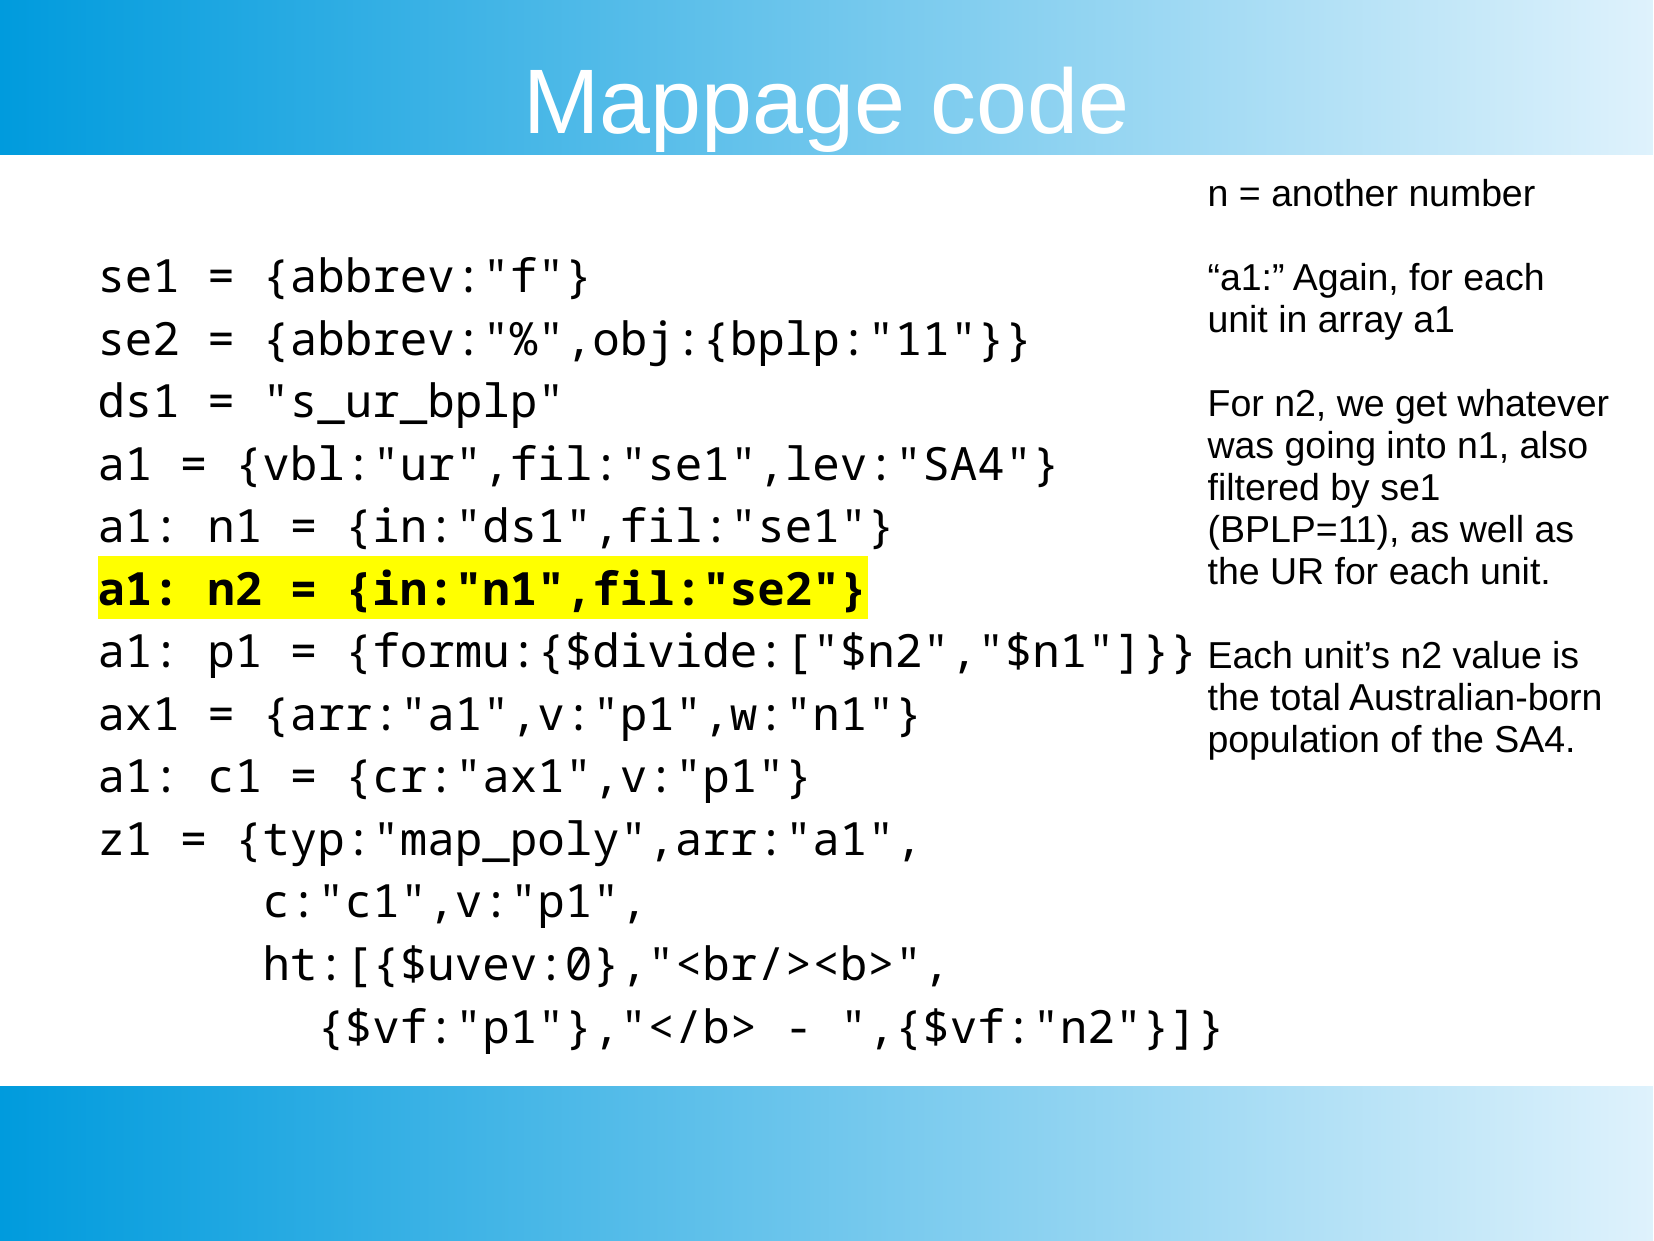

# Mappage code
n = another number
“a1:” Again, for each unit in array a1
For n2, we get whatever was going into n1, also filtered by se1 (BPLP=11), as well as the UR for each unit.
Each unit’s n2 value is the total Australian-born population of the SA4.
se1 = {abbrev:"f"}
se2 = {abbrev:"%",obj:{bplp:"11"}}
ds1 = "s_ur_bplp"
a1 = {vbl:"ur",fil:"se1",lev:"SA4"}
a1: n1 = {in:"ds1",fil:"se1"}
a1: n2 = {in:"n1",fil:"se2"}
a1: p1 = {formu:{$divide:["$n2","$n1"]}}
ax1 = {arr:"a1",v:"p1",w:"n1"}
a1: c1 = {cr:"ax1",v:"p1"}
z1 = {typ:"map_poly",arr:"a1",
 c:"c1",v:"p1",
 ht:[{$uvev:0},"<br/><b>",
 {$vf:"p1"},"</b> - ",{$vf:"n2"}]}